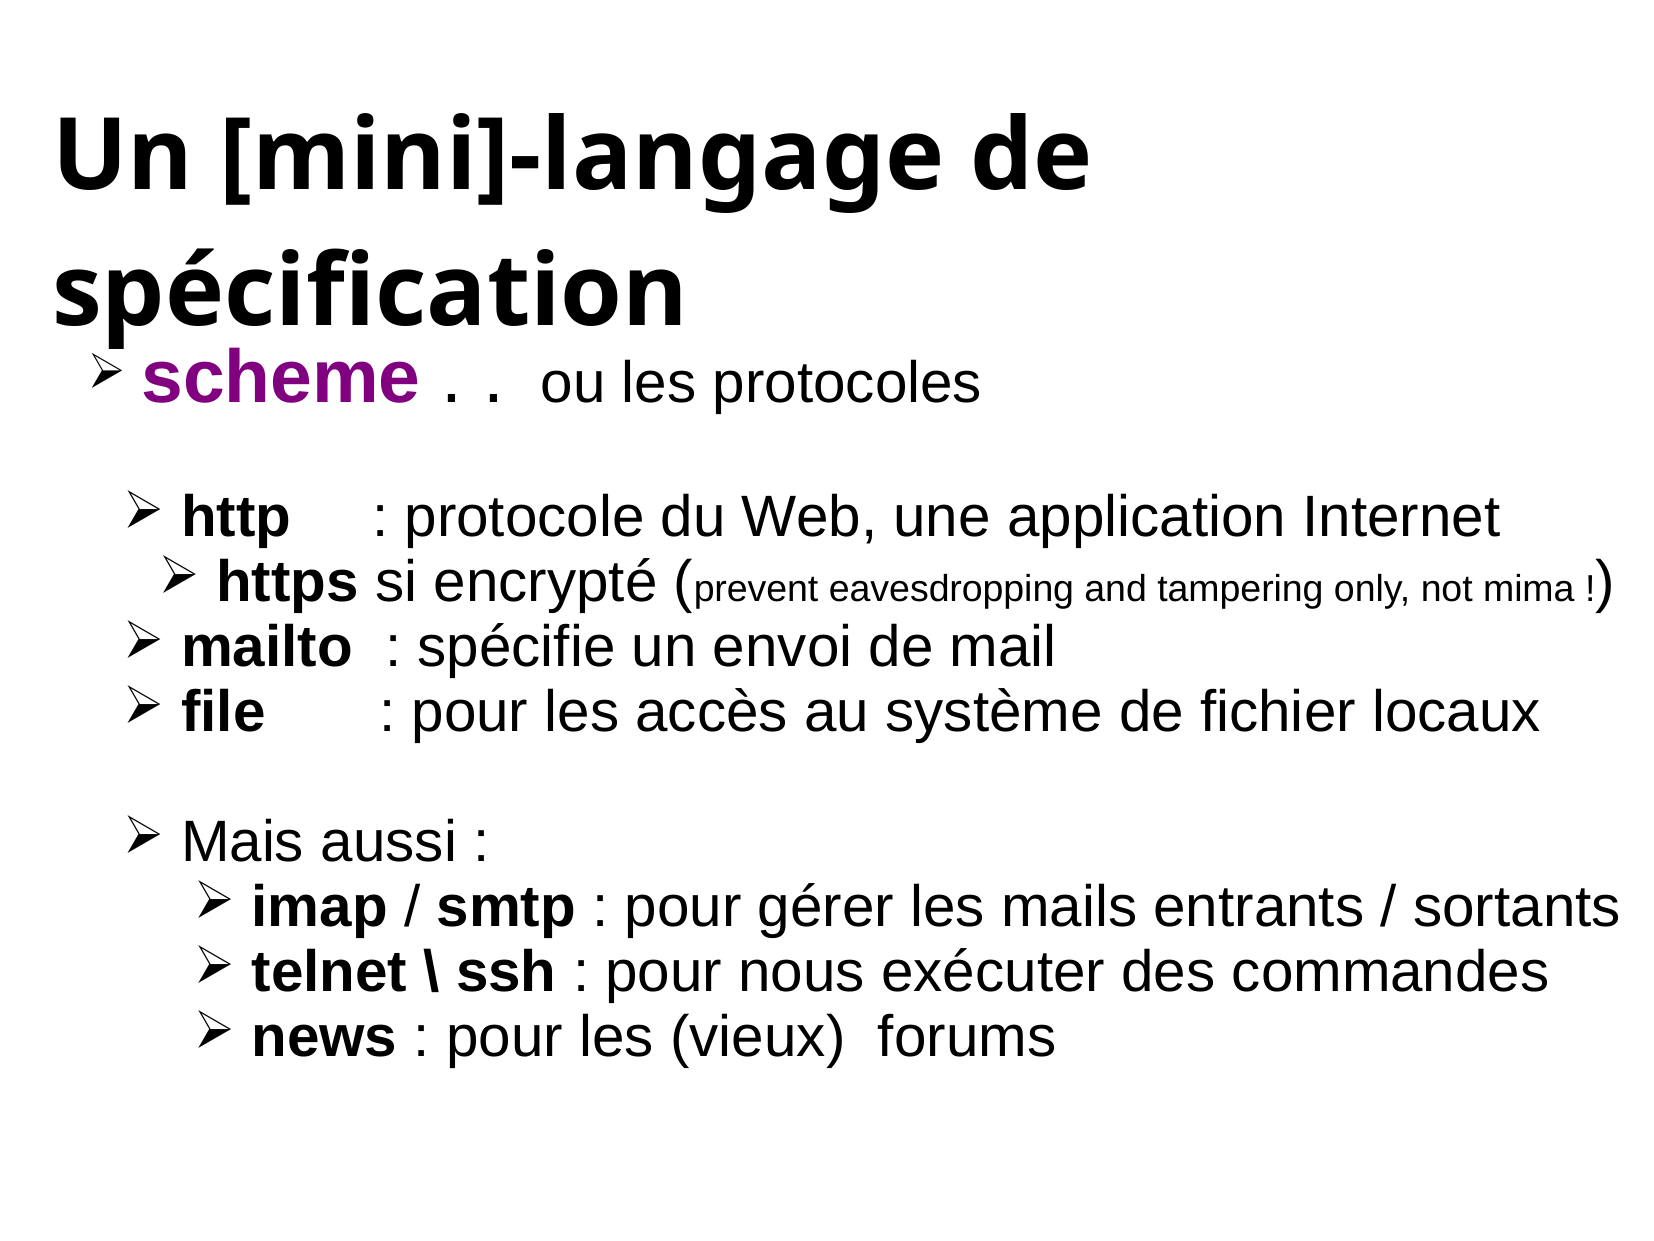

Un [mini]-langage de spécification
 scheme . . ou les protocoles
 http : protocole du Web, une application Internet
 https si encrypté (prevent eavesdropping and tampering only, not mima !)
 mailto : spécifie un envoi de mail
 file : pour les accès au système de fichier locaux
 Mais aussi :
 imap / smtp : pour gérer les mails entrants / sortants
 telnet \ ssh : pour nous exécuter des commandes
 news : pour les (vieux) forums